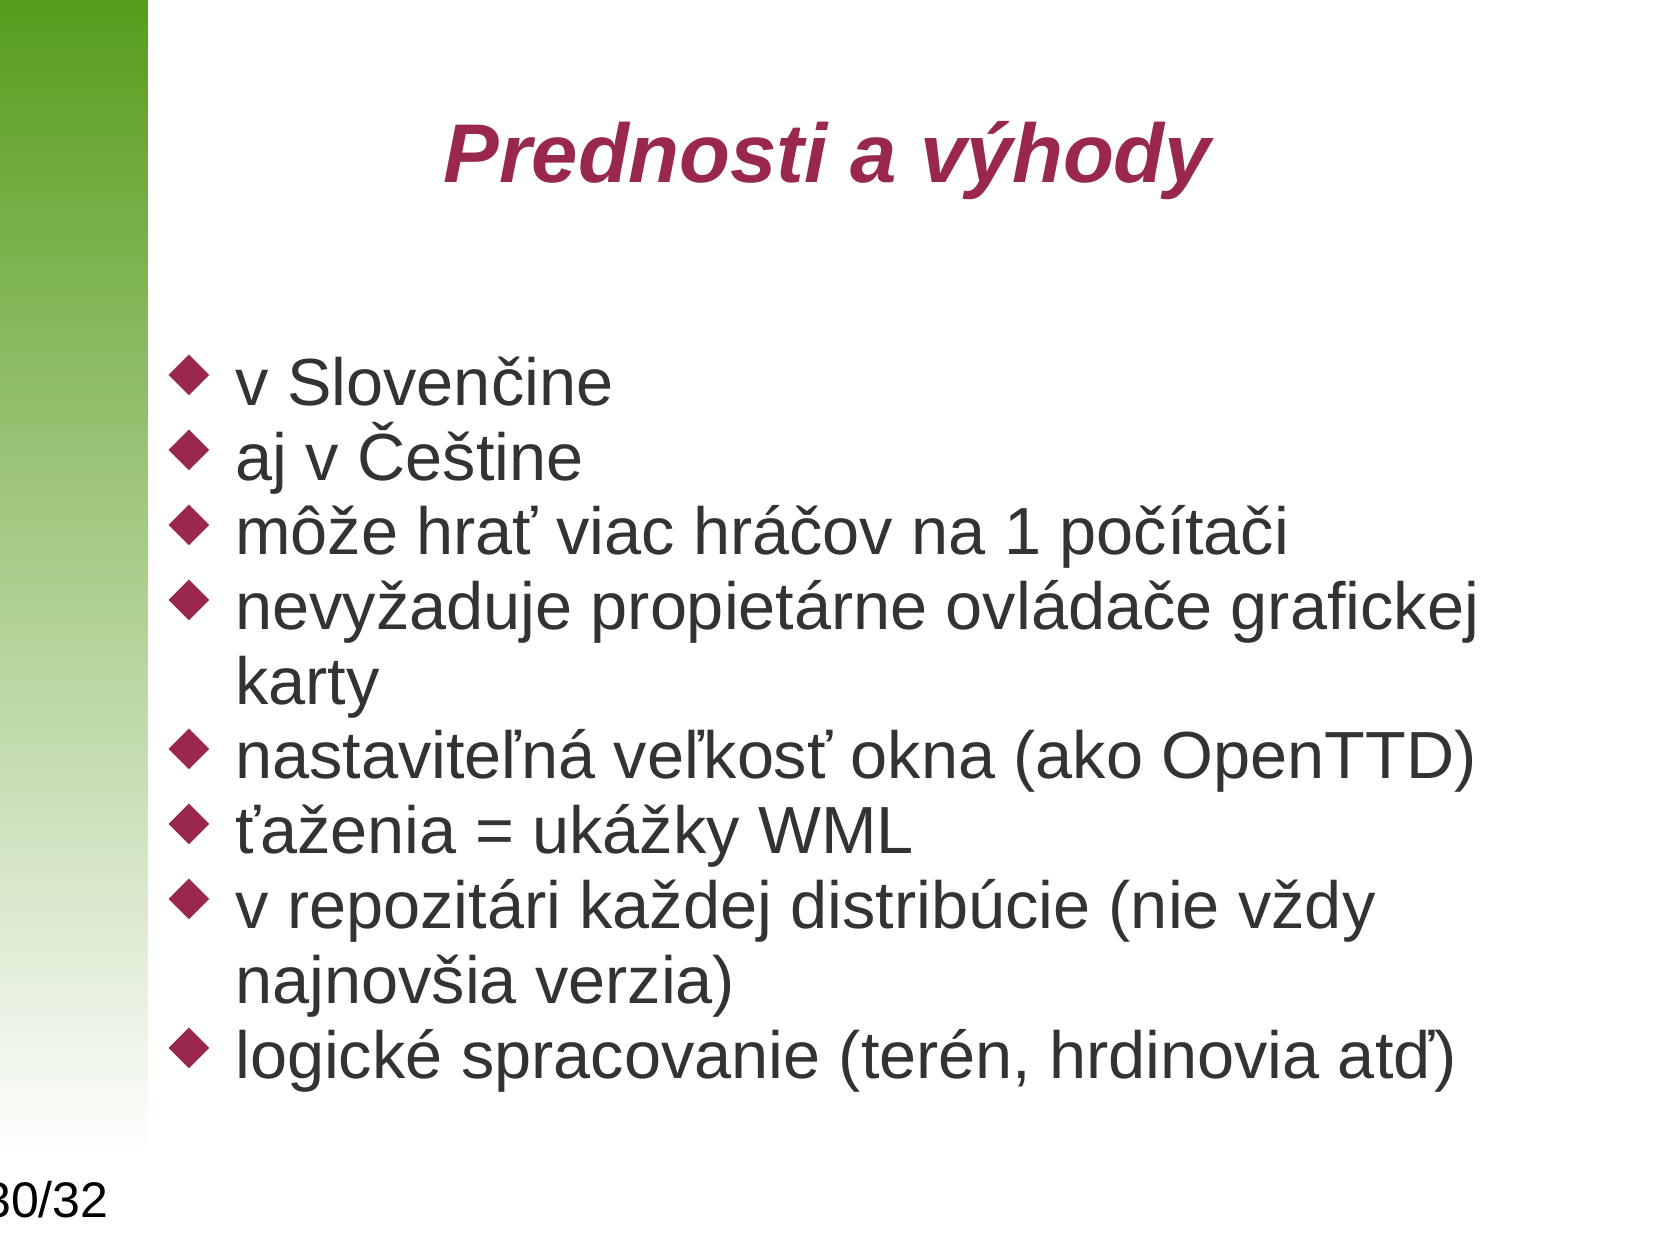

# Prednosti a výhody
v Slovenčine
aj v Češtine
môže hrať viac hráčov na 1 počítači
nevyžaduje propietárne ovládače grafickej karty
nastaviteľná veľkosť okna (ako OpenTTD)
ťaženia = ukážky WML
v repozitári každej distribúcie (nie vždy najnovšia verzia)
logické spracovanie (terén, hrdinovia atď)